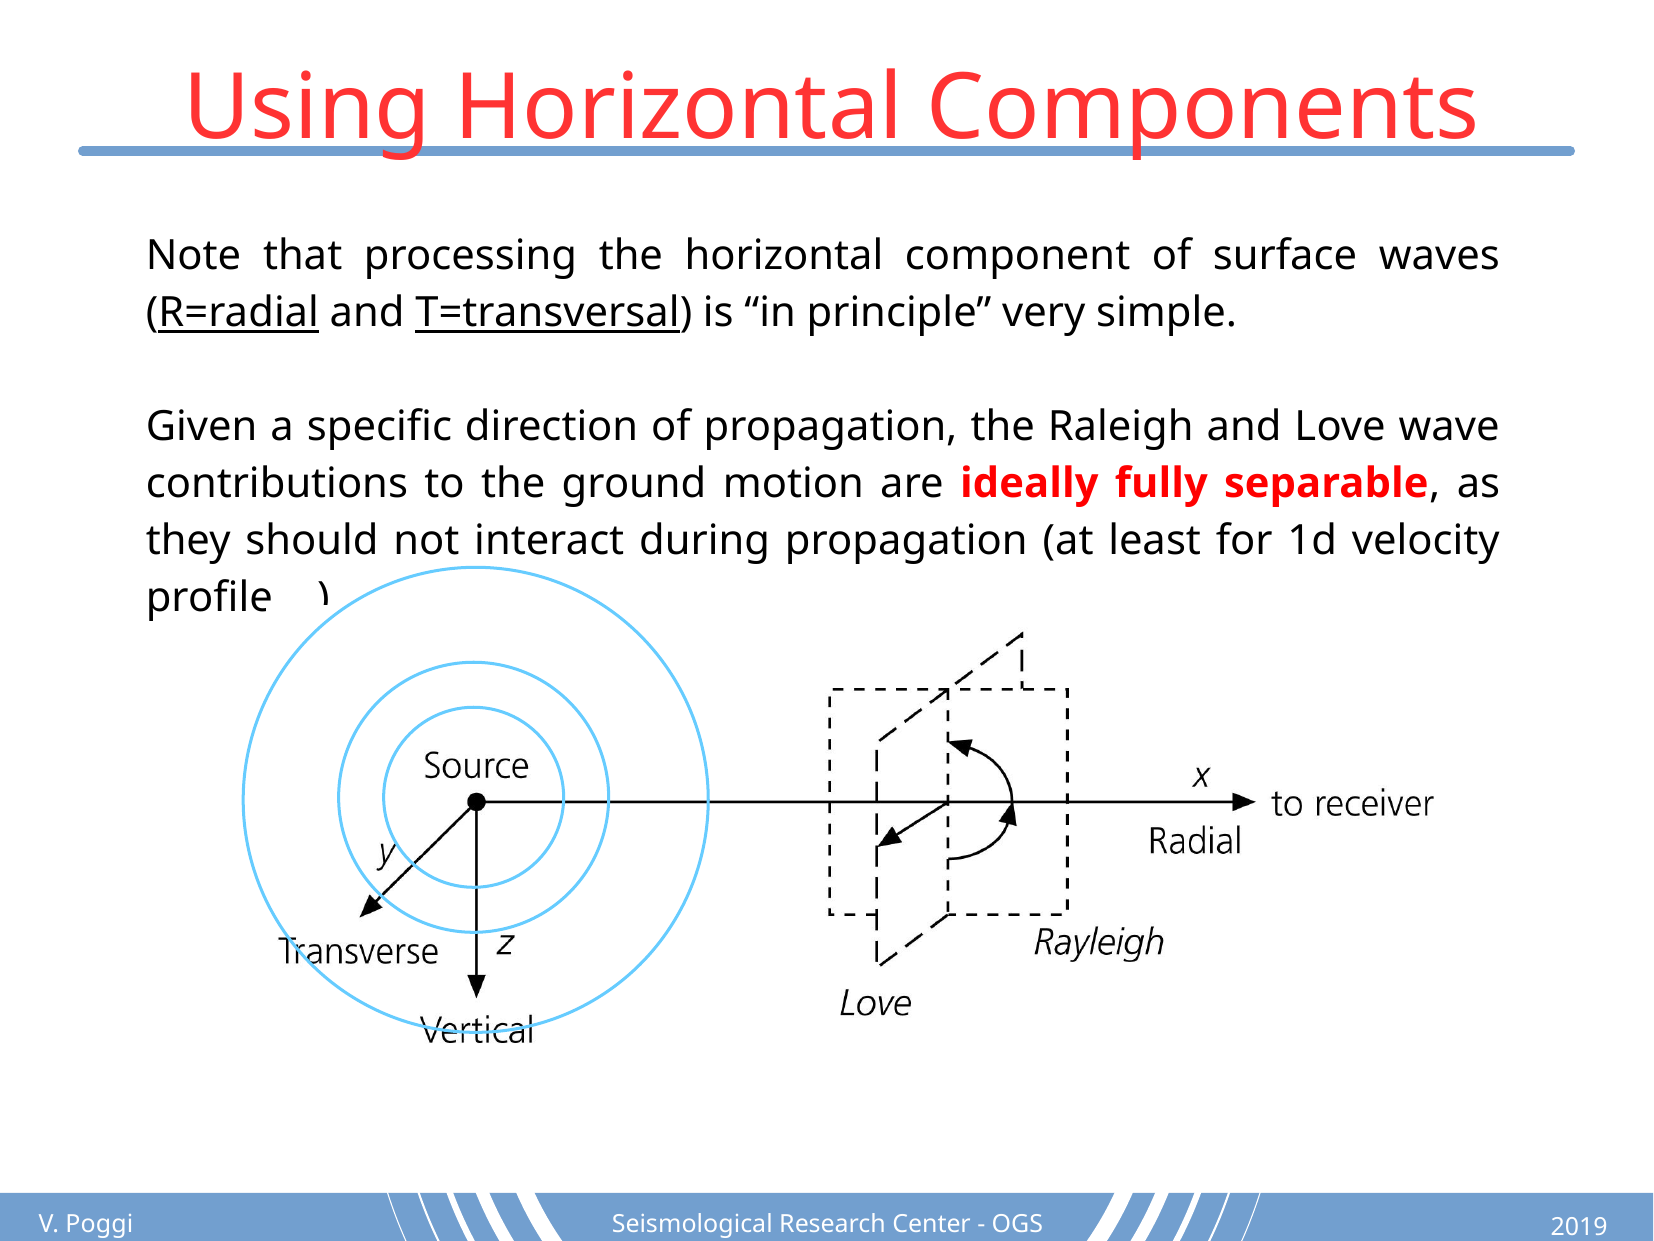

Using Horizontal Components
Note that processing the horizontal component of surface waves (R=radial and T=transversal) is “in principle” very simple.
Given a specific direction of propagation, the Raleigh and Love wave contributions to the ground motion are ideally fully separable, as they should not interact during propagation (at least for 1d velocity profile….)